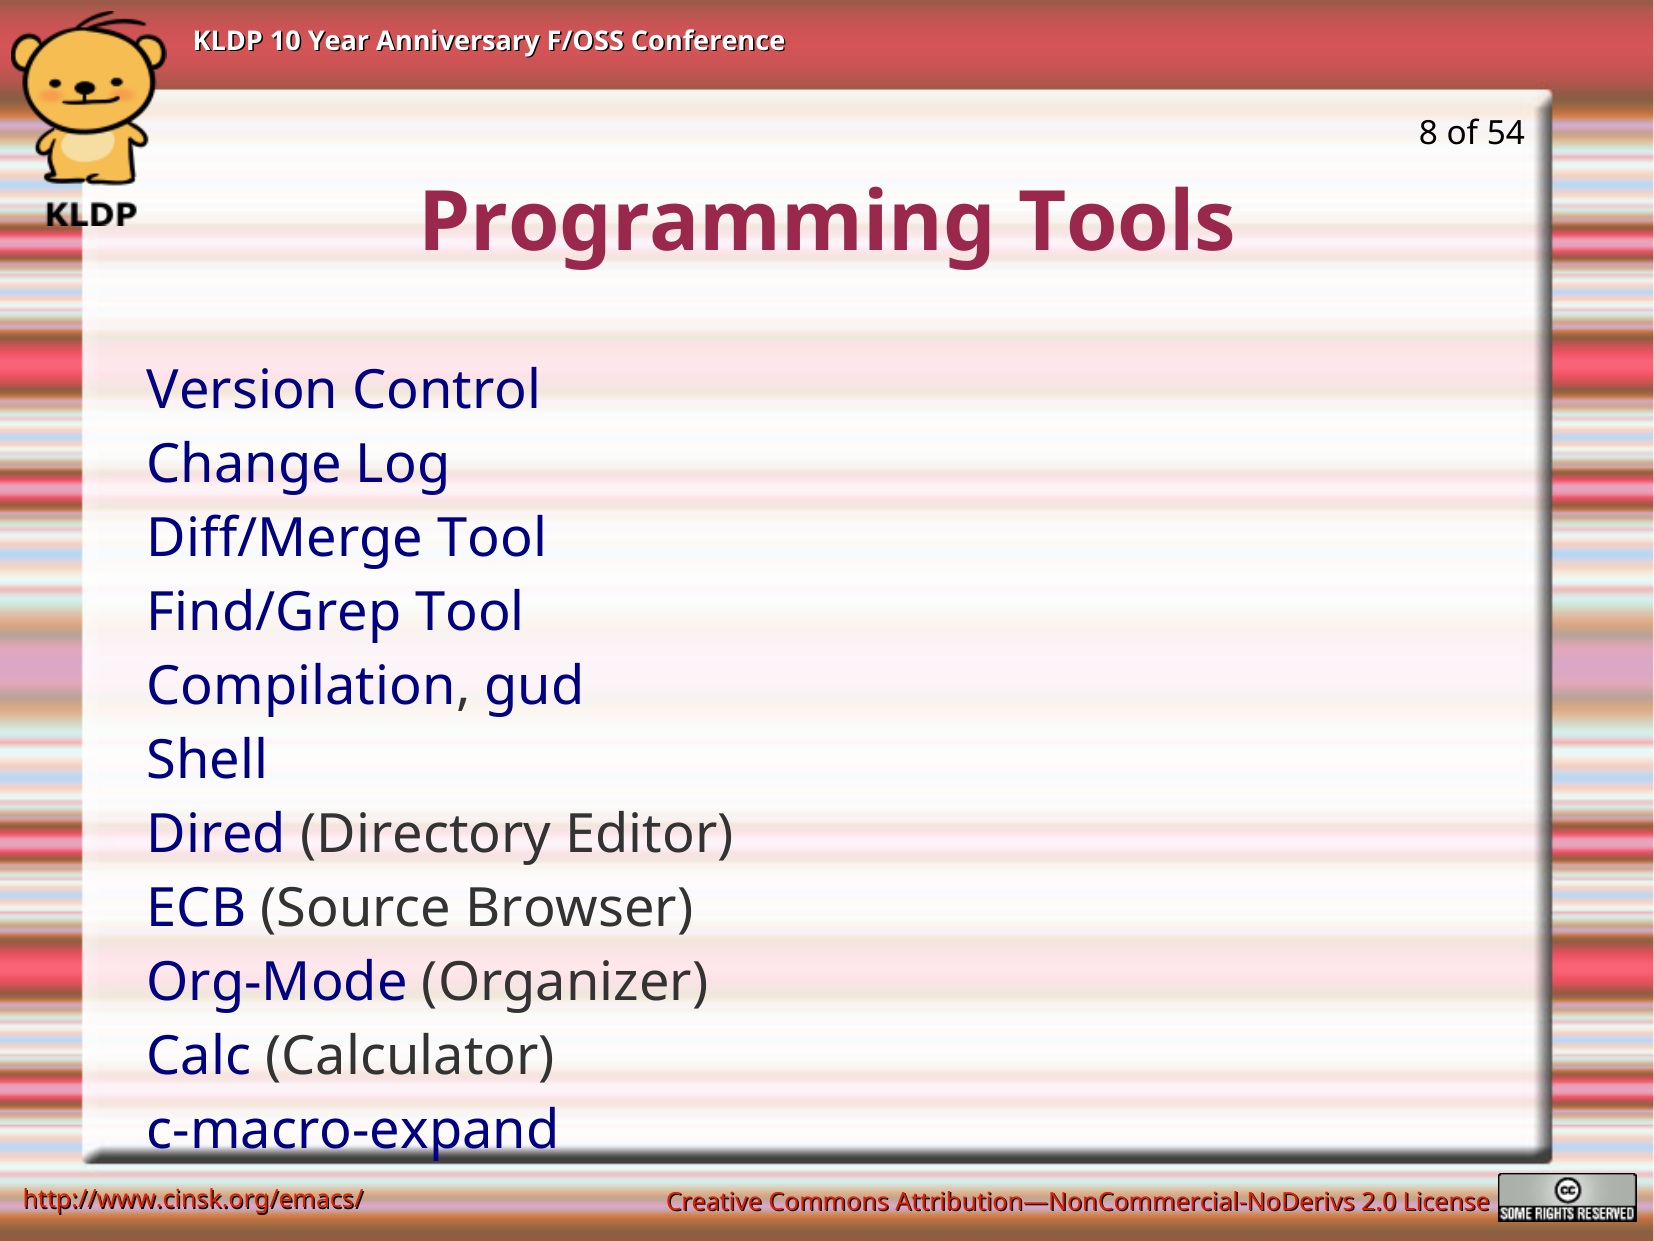

# Programming Tools
Version Control
Change Log
Diff/Merge Tool
Find/Grep Tool
Compilation, gud
Shell
Dired (Directory Editor)
ECB (Source Browser)
Org-Mode (Organizer)
Calc (Calculator)
c-macro-expand